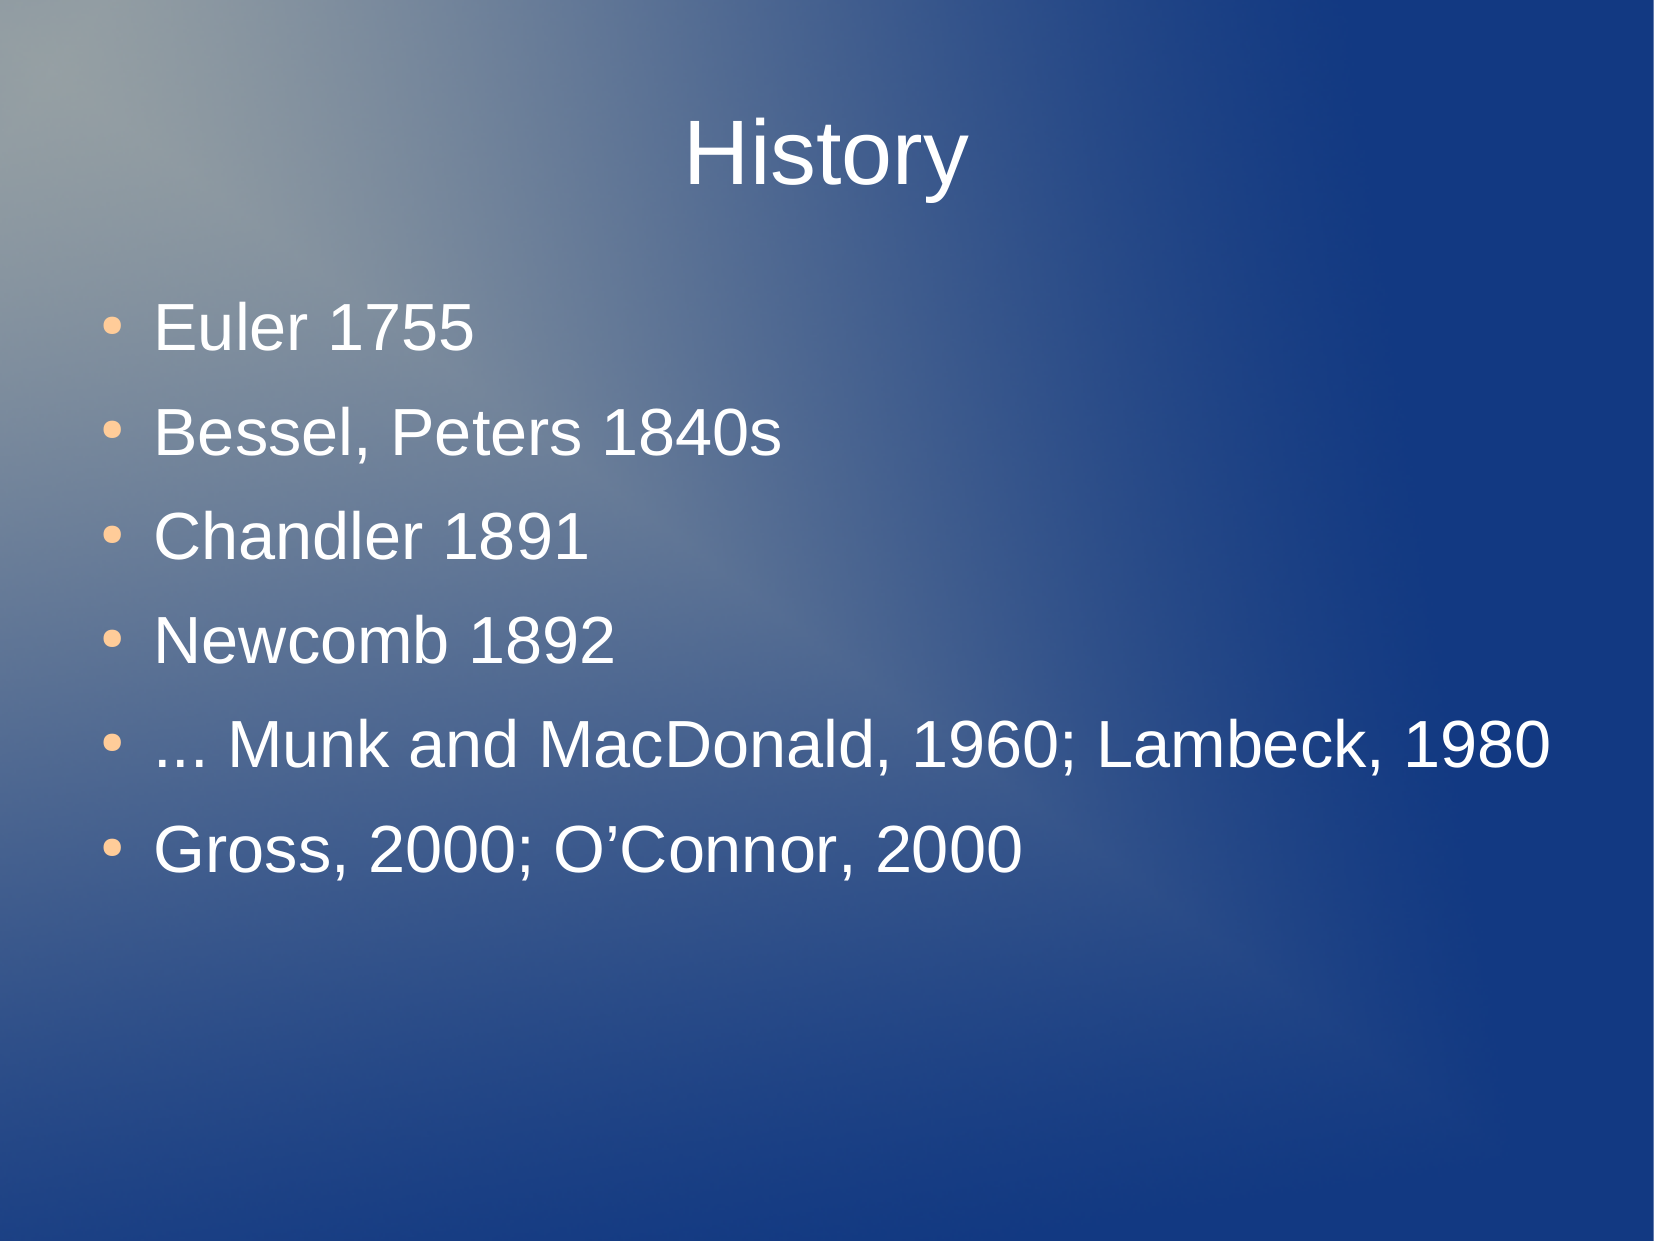

# History
Euler 1755
Bessel, Peters 1840s
Chandler 1891
Newcomb 1892
... Munk and MacDonald, 1960; Lambeck, 1980
Gross, 2000; O’Connor, 2000